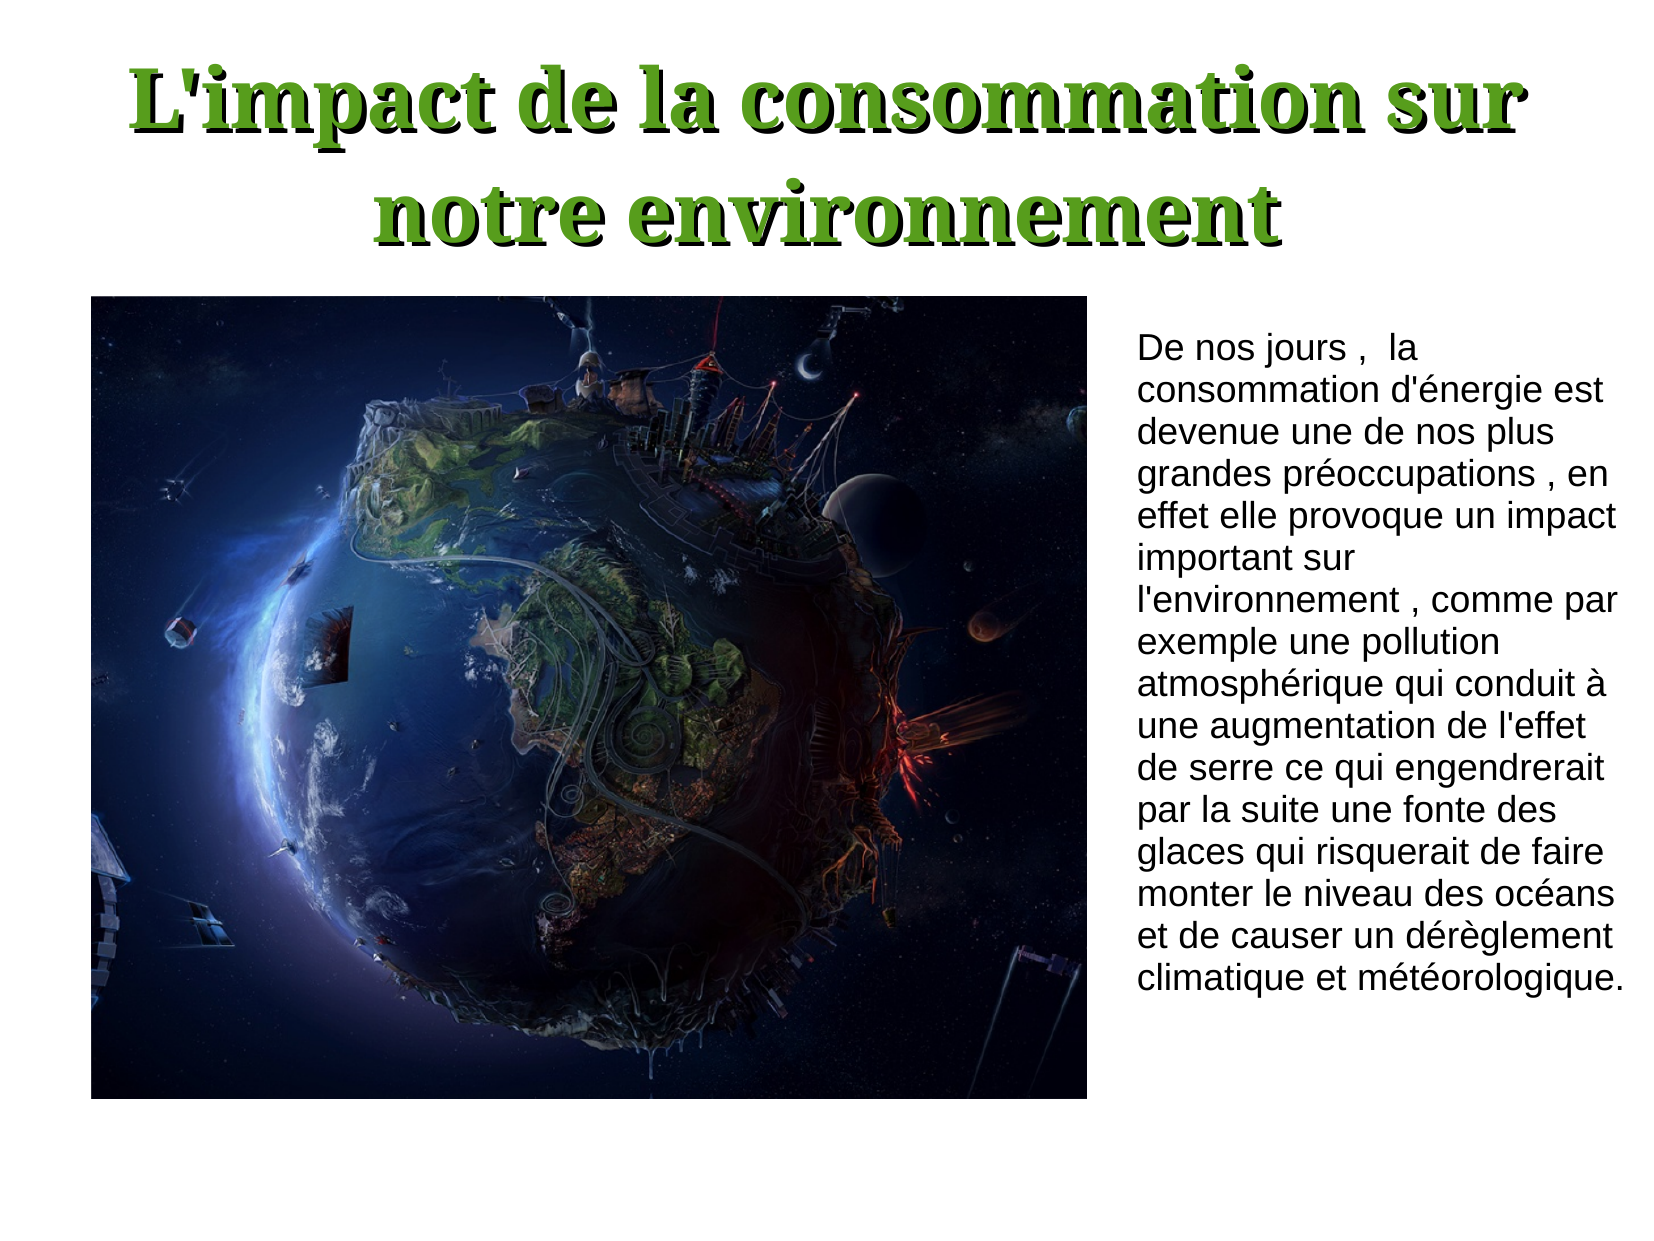

# L'impact de la consommation sur notre environnement
De nos jours , la consommation d'énergie est devenue une de nos plus grandes préoccupations , en effet elle provoque un impact important sur l'environnement , comme par exemple une pollution atmosphérique qui conduit à une augmentation de l'effet de serre ce qui engendrerait par la suite une fonte des glaces qui risquerait de faire monter le niveau des océans et de causer un dérèglement climatique et météorologique.